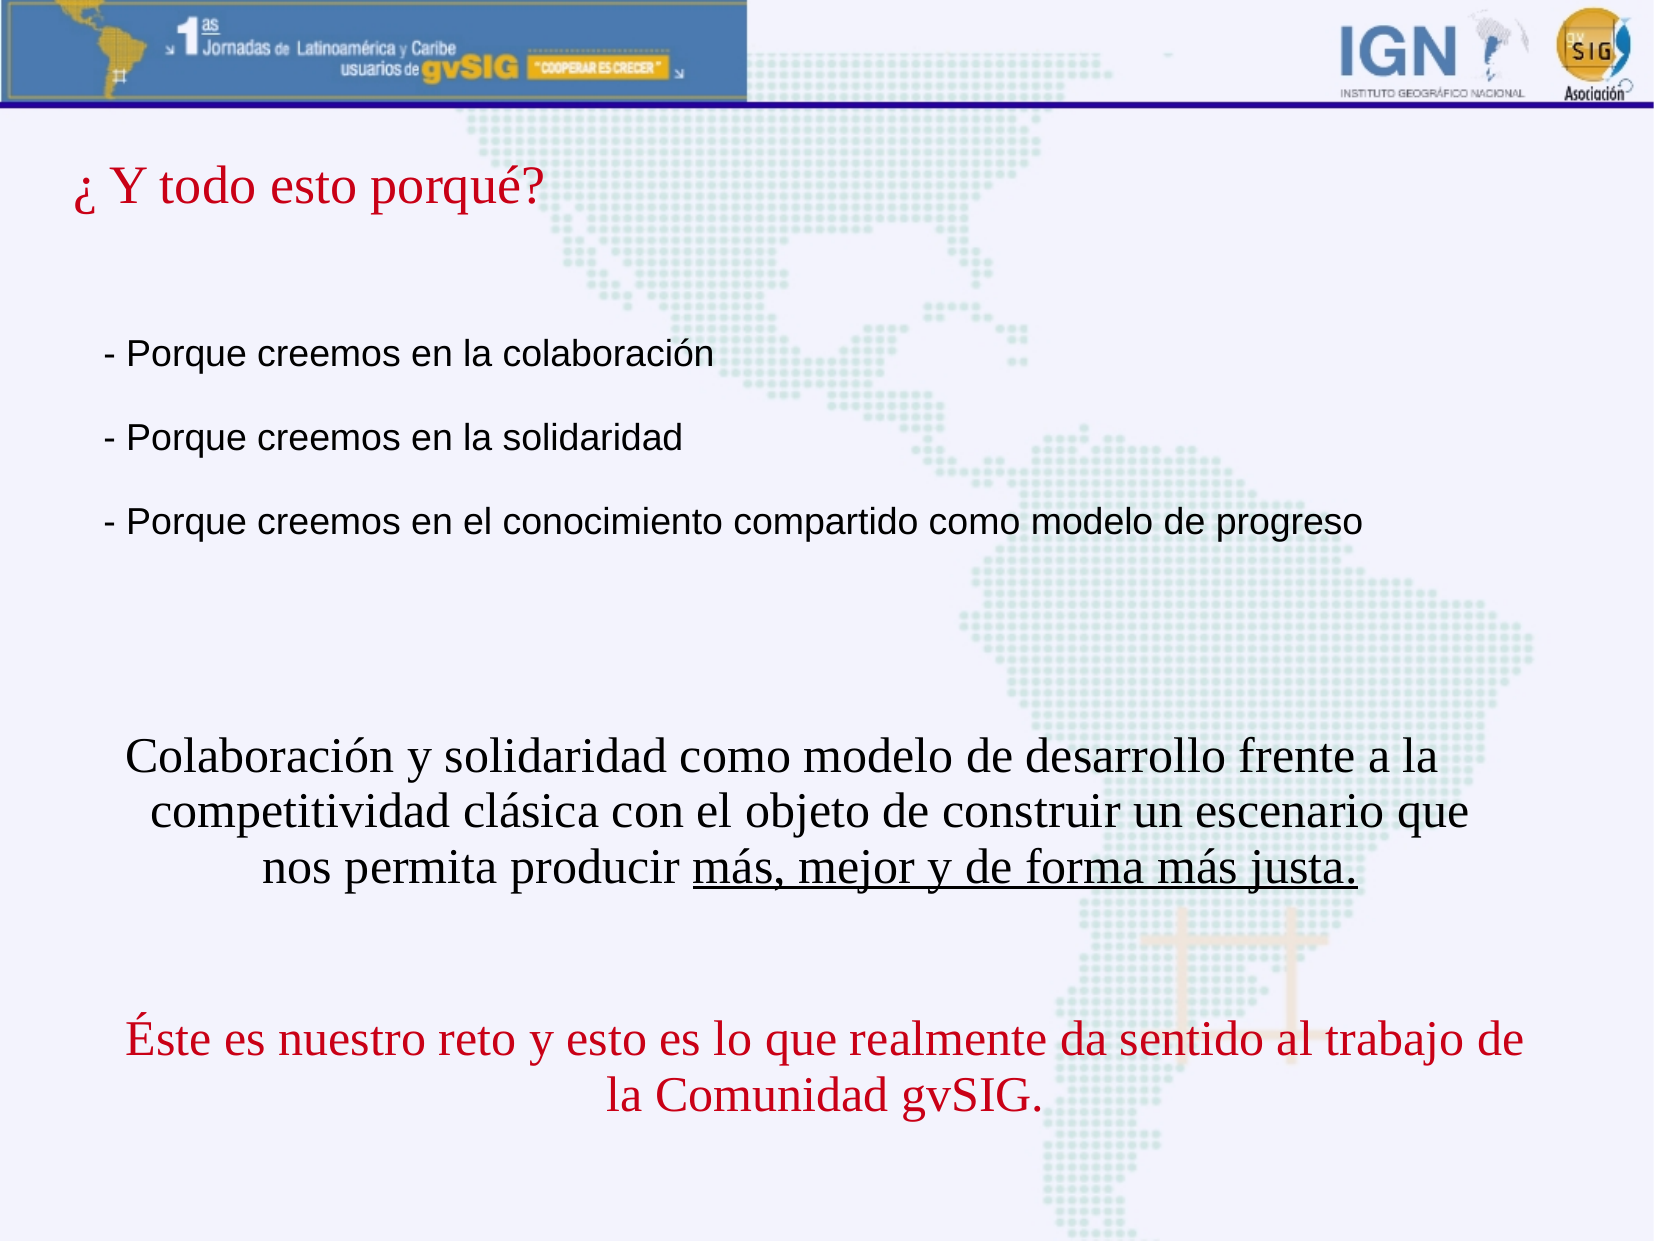

¿ Y todo esto porqué?
- Porque creemos en la colaboración
- Porque creemos en la solidaridad
- Porque creemos en el conocimiento compartido como modelo de progreso
Colaboración y solidaridad como modelo de desarrollo frente a la competitividad clásica con el objeto de construir un escenario que nos permita producir más, mejor y de forma más justa.
Éste es nuestro reto y esto es lo que realmente da sentido al trabajo de la Comunidad gvSIG.